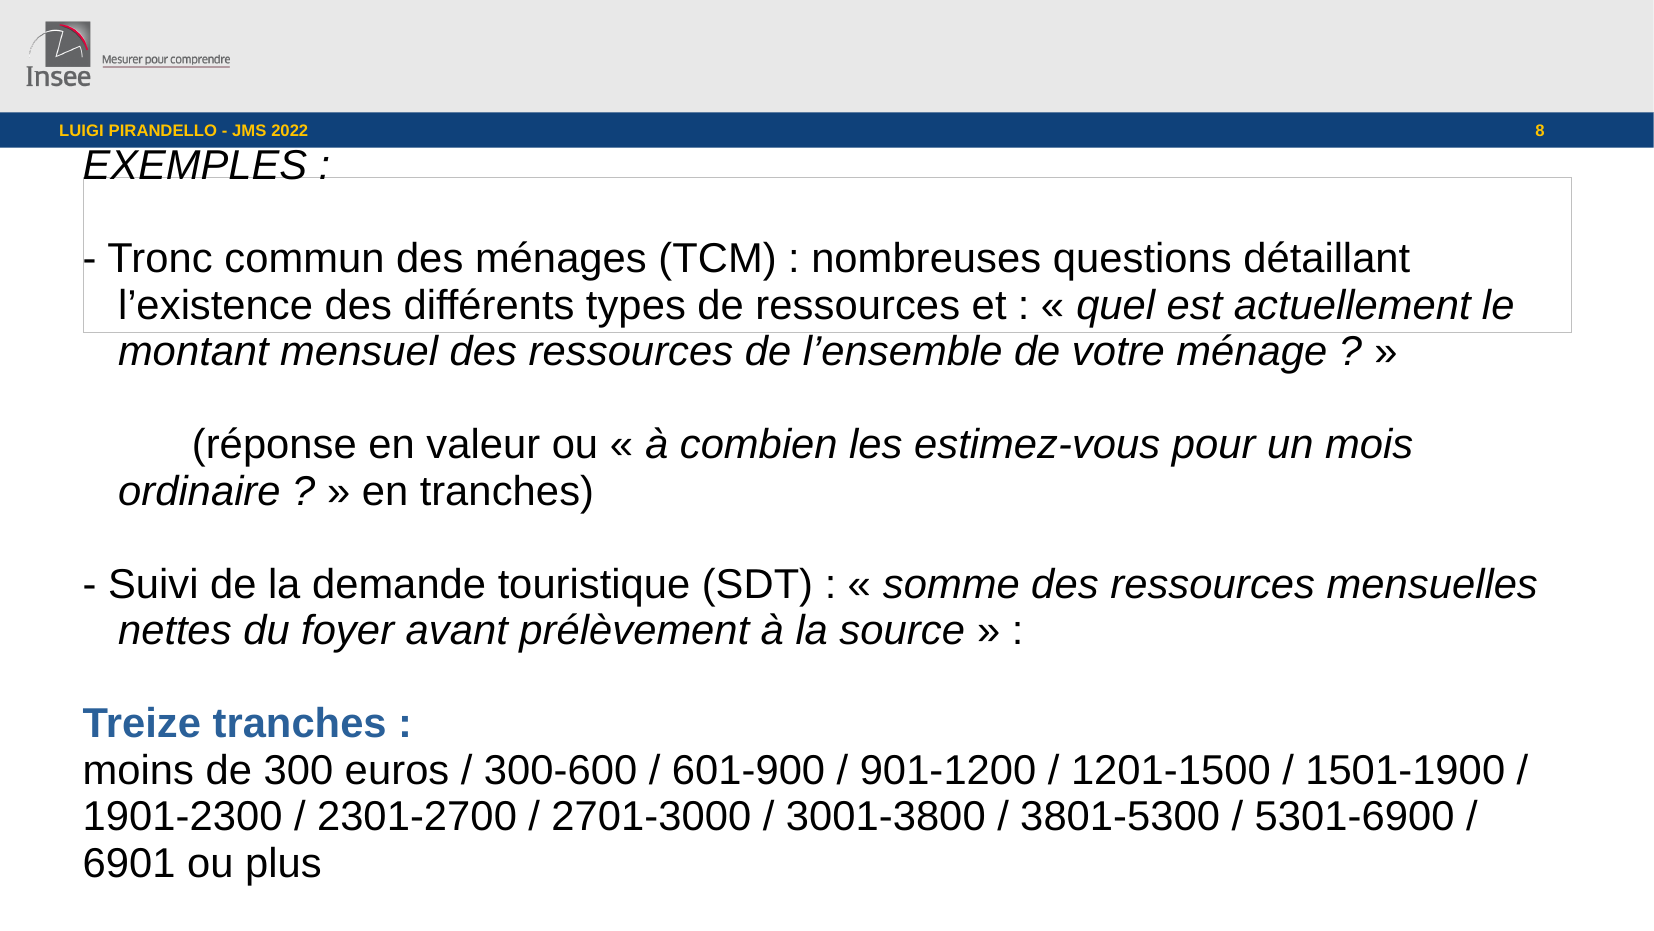

LUIGI PIRANDELLO - JMS 2022
8
EXEMPLES :
- Tronc commun des ménages (TCM) : nombreuses questions détaillant l’existence des différents types de ressources et : « quel est actuellement le montant mensuel des ressources de l’ensemble de votre ménage ? »
	(réponse en valeur ou « à combien les estimez-vous pour un mois 		 ordinaire ? » en tranches)
- Suivi de la demande touristique (SDT) : « somme des ressources mensuelles nettes du foyer avant prélèvement à la source » :
Treize tranches :
moins de 300 euros / 300-600 / 601-900 / 901-1200 / 1201-1500 / 1501-1900 /
1901-2300 / 2301-2700 / 2701-3000 / 3001-3800 / 3801-5300 / 5301-6900 /
6901 ou plus